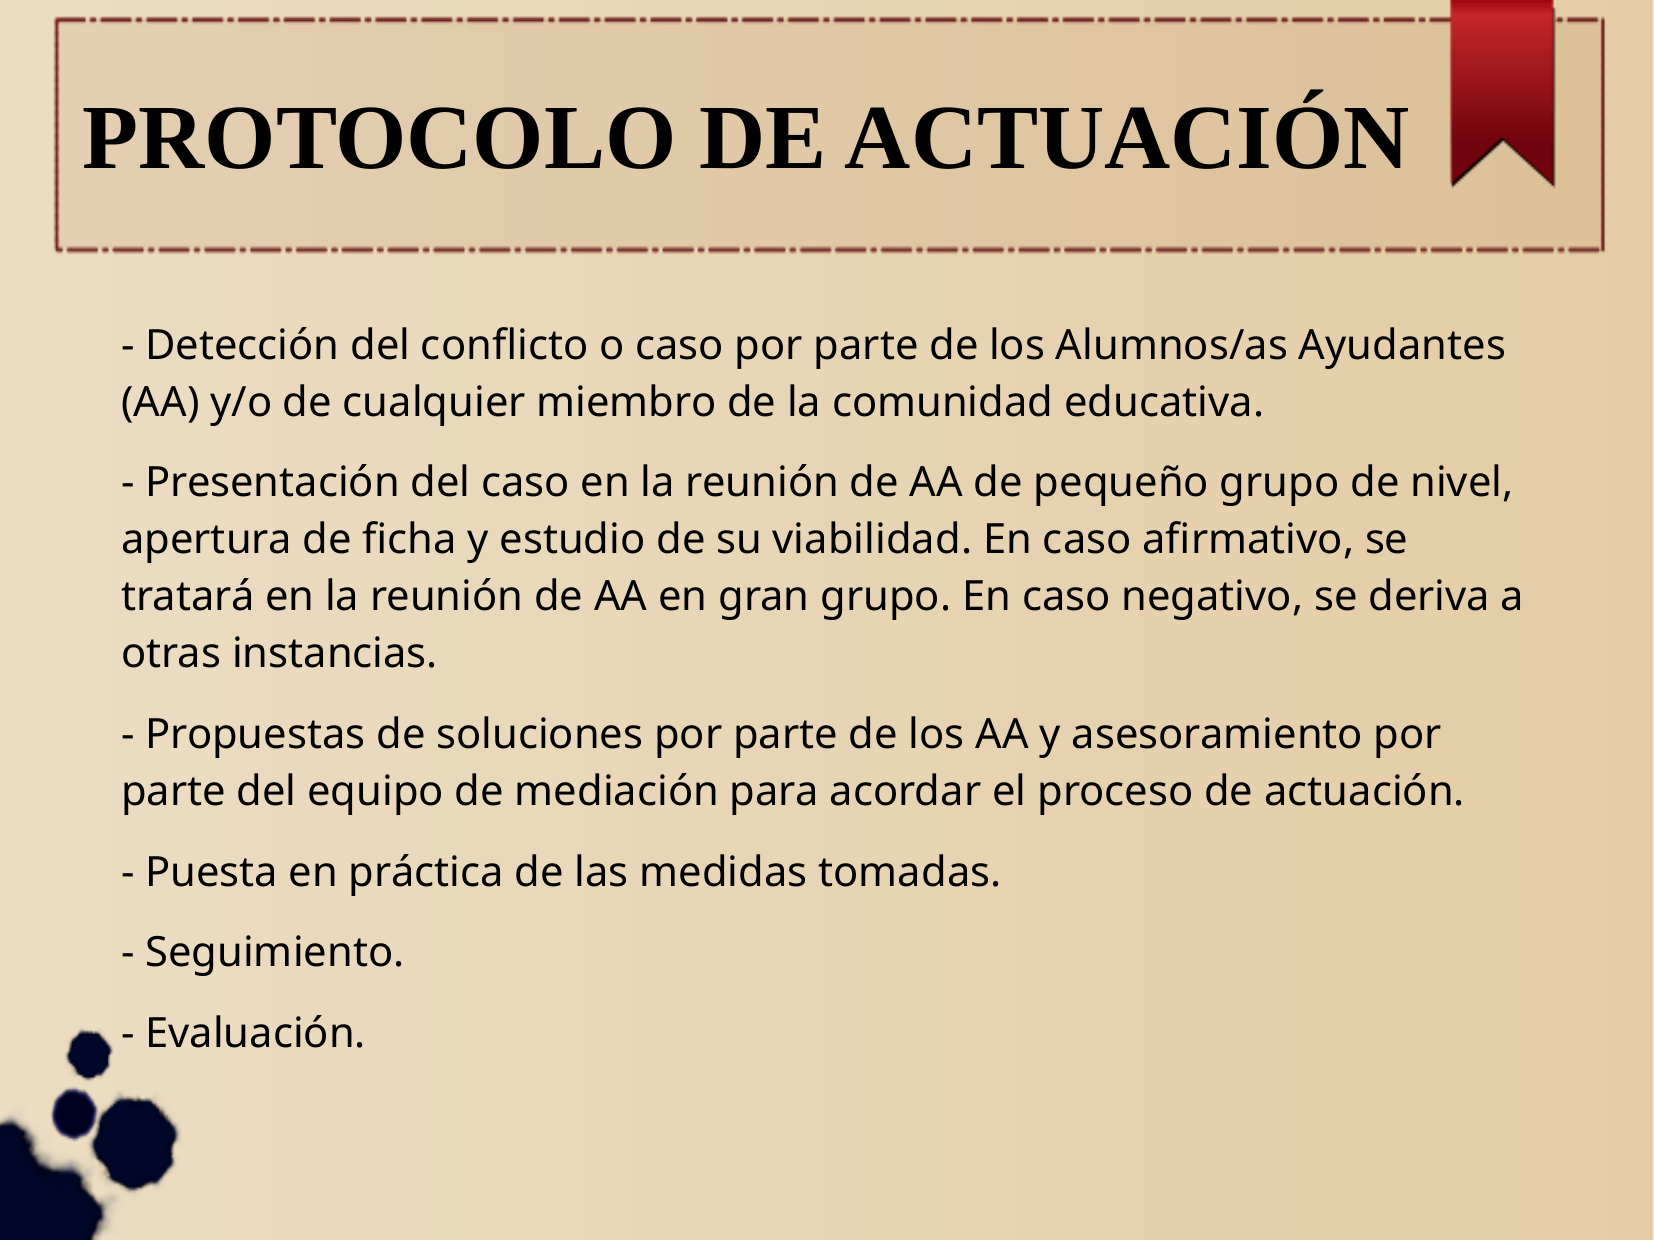

# PROTOCOLO DE ACTUACIÓN
- Detección del conflicto o caso por parte de los Alumnos/as Ayudantes (AA) y/o de cualquier miembro de la comunidad educativa.
- Presentación del caso en la reunión de AA de pequeño grupo de nivel, apertura de ficha y estudio de su viabilidad. En caso afirmativo, se tratará en la reunión de AA en gran grupo. En caso negativo, se deriva a otras instancias.
- Propuestas de soluciones por parte de los AA y asesoramiento por parte del equipo de mediación para acordar el proceso de actuación.
- Puesta en práctica de las medidas tomadas.
- Seguimiento.
- Evaluación.